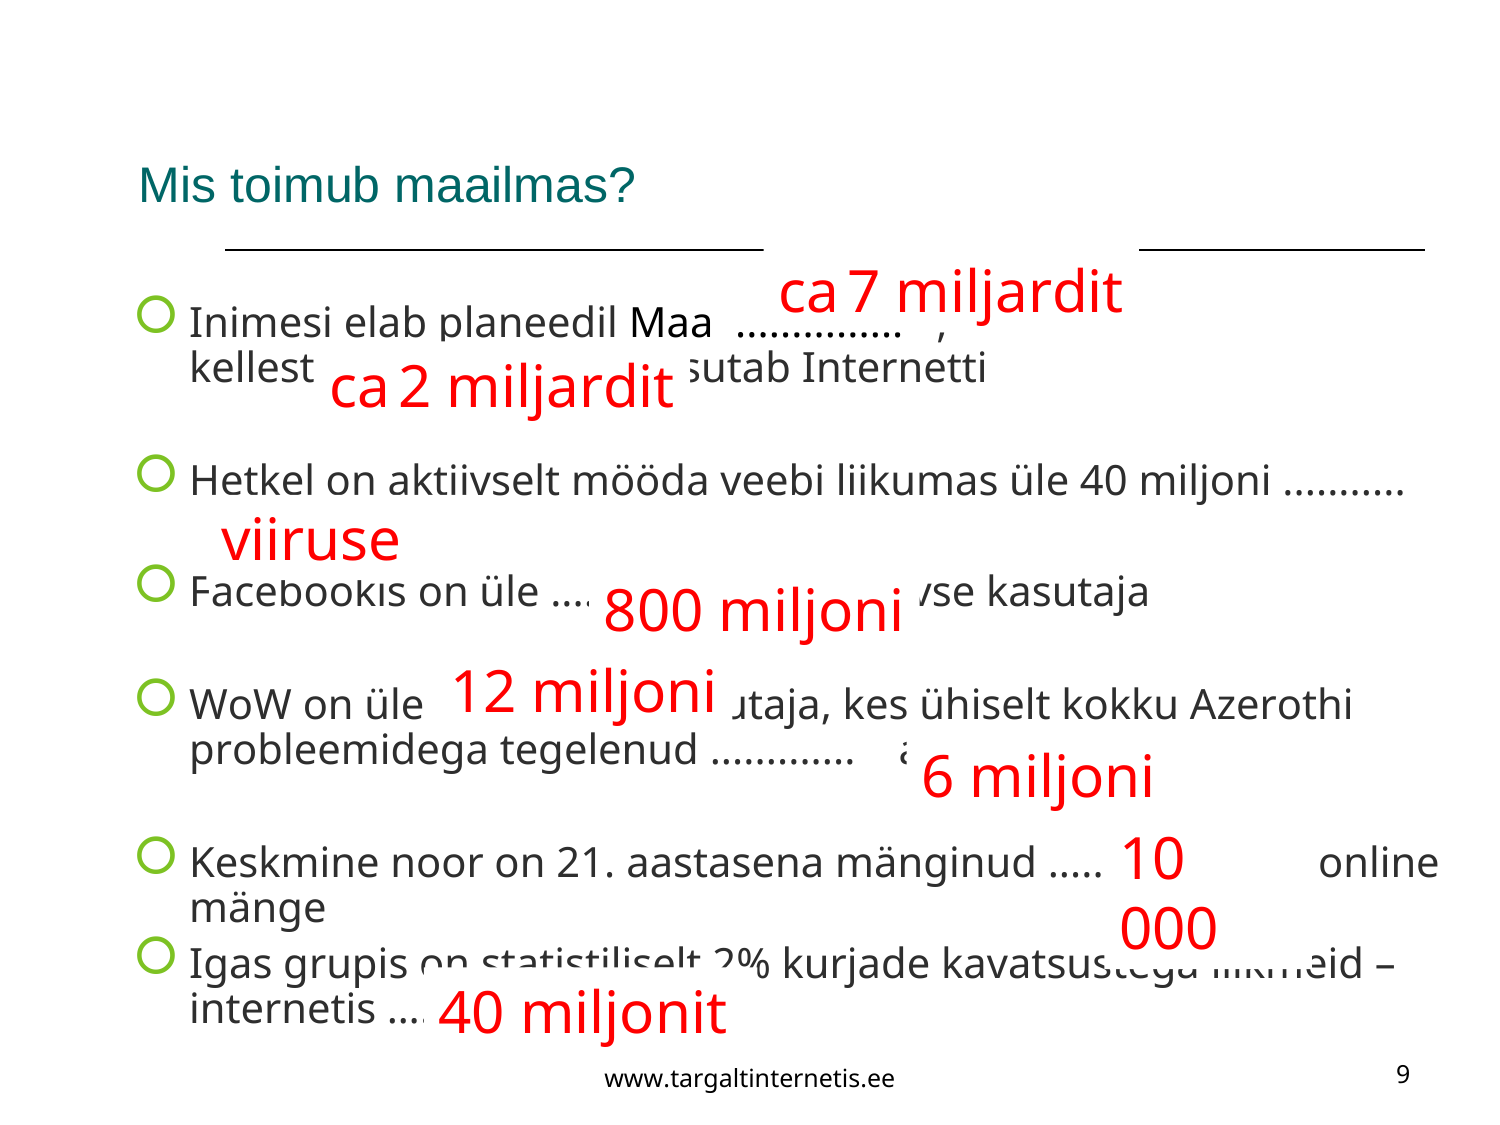

# Mis toimub maailmas?
ca 7 miljardit
Inimesi elab planeedil Maa ............... ,
kellest ................... kasutab Internetti
Hetkel on aktiivselt mööda veebi liikumas üle 40 miljoni ........... ...
...
Facebookis on üle ............. …….... aktiivse kasutaja
WoW on üle .............. kasutaja, kes ühiselt kokku Azerothi probleemidega tegelenud ............. aasta
Keskmine noor on 21. aastasena mänginud ............. tundi online mänge
Igas grupis on statistiliselt 2% kurjade kavatsustega liikmeid – internetis …………
ca 2 miljardit
viiruse
800 miljoni
12 miljoni
6 miljoni
10 000
40 miljonit
www.targaltinternetis.ee